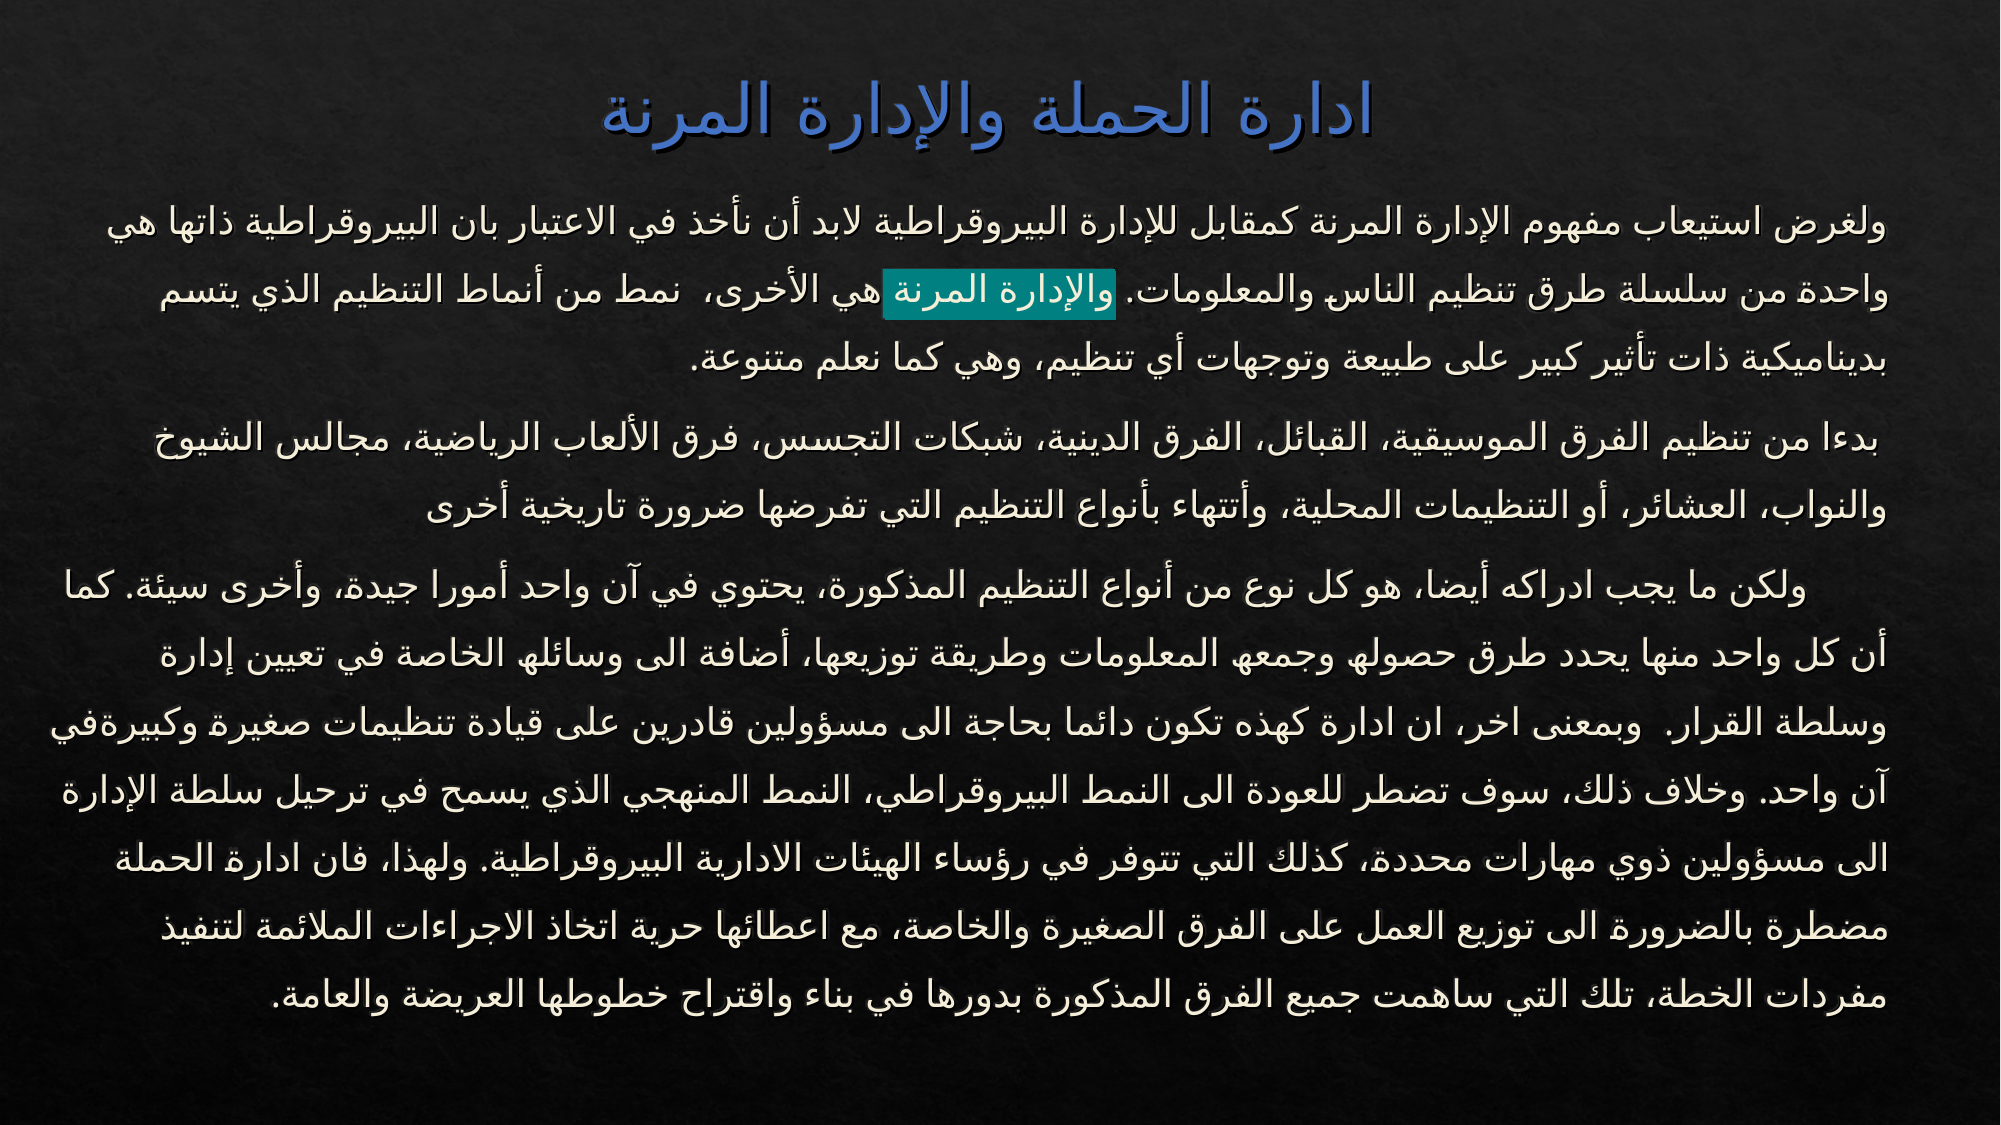

# ادارة الحملة والإدارة المرنة
ولغرض استیعاب مفھوم الإدارة المرنة كمقابل للإدارة البیروقراطیة لابد أن نأخذ في الاعتبار بان البیروقراطیة ذاتھا ھي واحدة من سلسلة طرق تنظیم الناس والمعلومات. والإدارة المرنة ھي الأخرى، نمط من أنماط التنظیم الذي یتسم بدینامیكیة ذات تأثير كبیر على طبیعة وتوجھات أي تنظیم، وھي كما نعلم متنوعة.
 بدءا من تنظیم الفرق الموسیقیة، القبائل، الفرق الدینیة، شبكات التجسس، فرق الألعاب الریاضیة، مجالس الشیوخ والنواب، العشائر، أو التنظیمات المحلیة، وأتتھاء بأنواع التنظیم التي تفرضھا ضرورة تاریخیة أخرى
 ولكن ما یجب ادراكه أیضا، ھو كل نوع من أنواع التنظیم المذكورة، یحتوي في آن واحد أمورا جیدة، وأخرى سیئة. كما أن كل واحد منھا یحدد طرق حصولھ وجمعھ المعلومات وطریقة توزیعھا، أضافة الى وسائلھ الخاصة في تعیین إدارة وسلطة القرار. وبمعنى اخر، ان ادارة كھذه تكون دائما بحاجة الى مسؤولین قادرین على قیادة تنظیمات صغیرة وكبیرةفي آن واحد. وخلاف ذلك، سوف تضطر للعودة الى النمط البیروقراطي، النمط المنھجي الذي یسمح في ترحیل سلطة الإدارة الى مسؤولین ذوي مھارات محددة، كذلك التي تتوفر في رؤساء الھیئات الاداریة البیروقراطیة. ولھذا، فان ادارة الحملة مضطرة بالضرورة الى توزیع العمل على الفرق الصغیرة والخاصة، مع اعطائھا حریة اتخاذ الاجراءات الملائمة لتنفیذ مفردات الخطة، تلك التي ساھمت جمیع الفرق المذكورة بدورھا في بناء واقتراح خطوطھا العریضة والعامة.